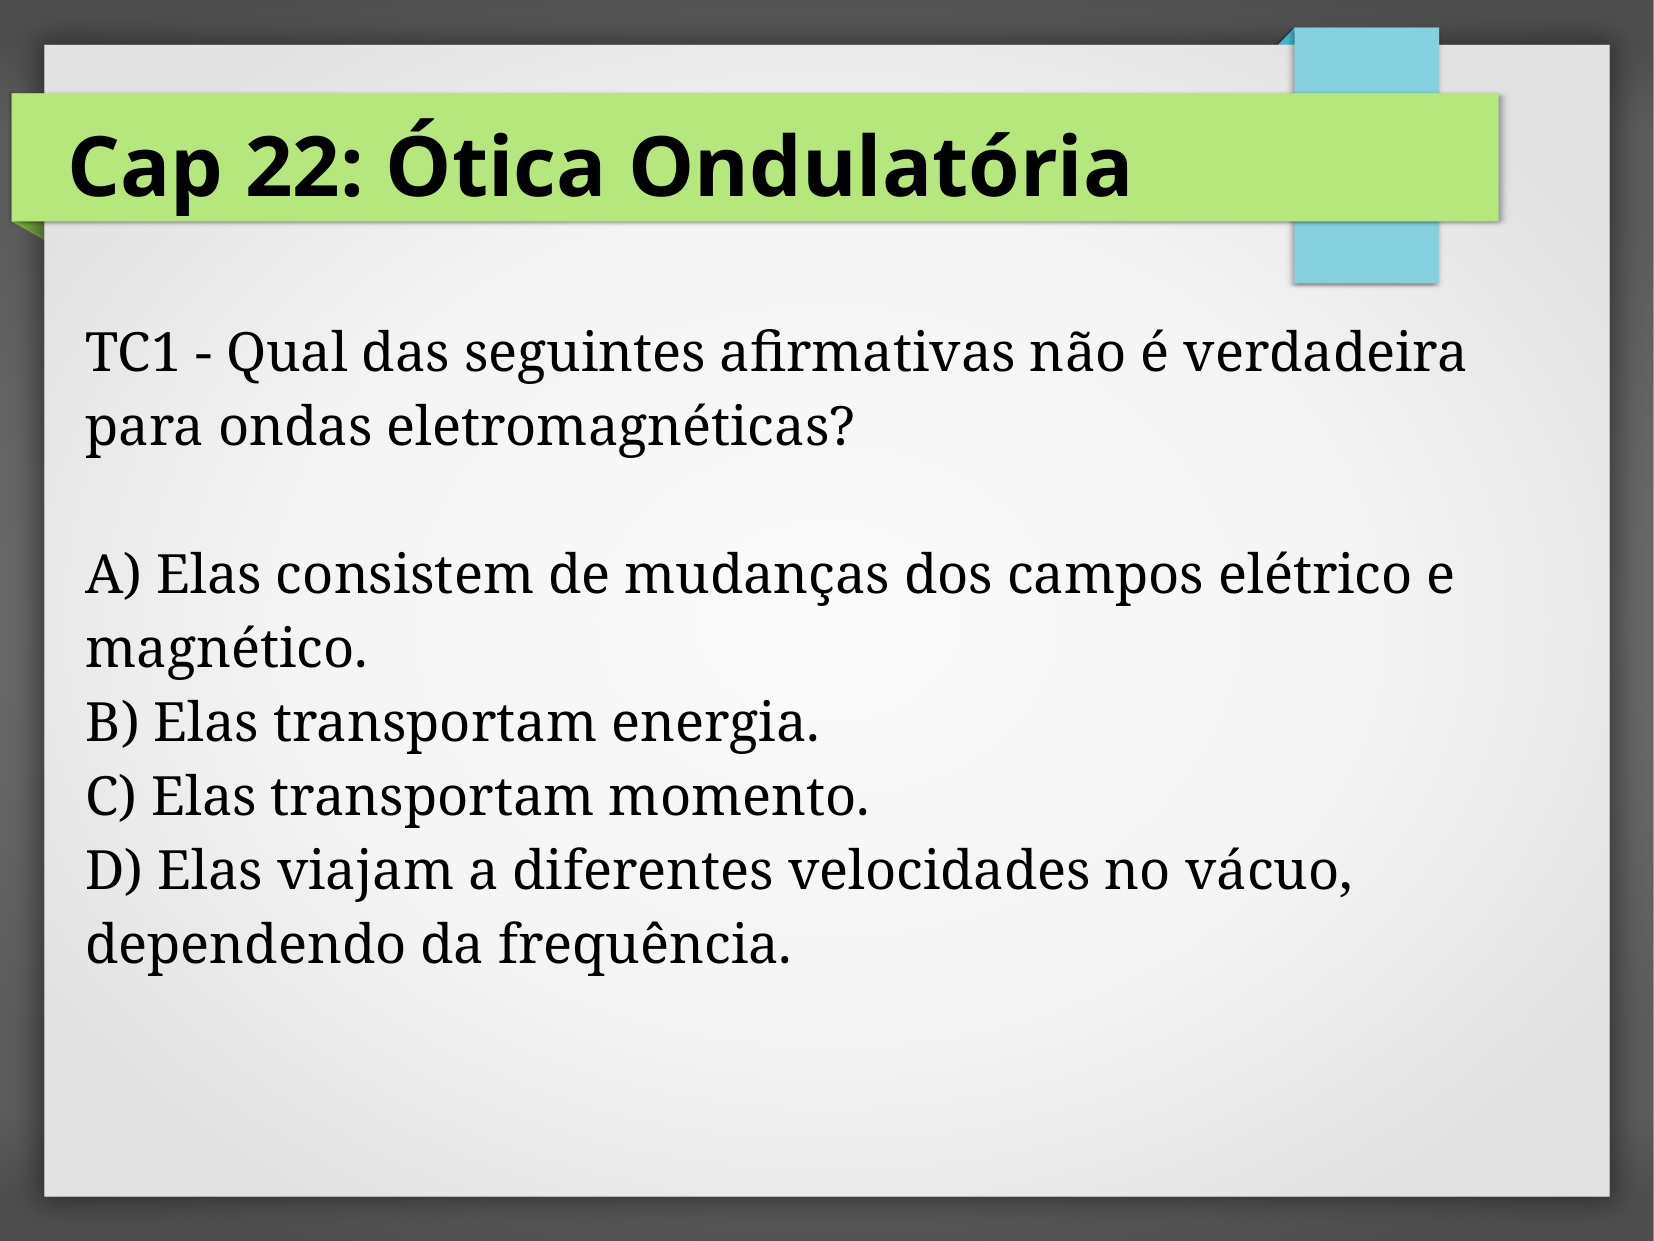

Cap 22: Ótica Ondulatória
TC1 - Qual das seguintes afirmativas não é verdadeira para ondas eletromagnéticas?
A) Elas consistem de mudanças dos campos elétrico e magnético.
B) Elas transportam energia.
C) Elas transportam momento.
D) Elas viajam a diferentes velocidades no vácuo, dependendo da frequência.